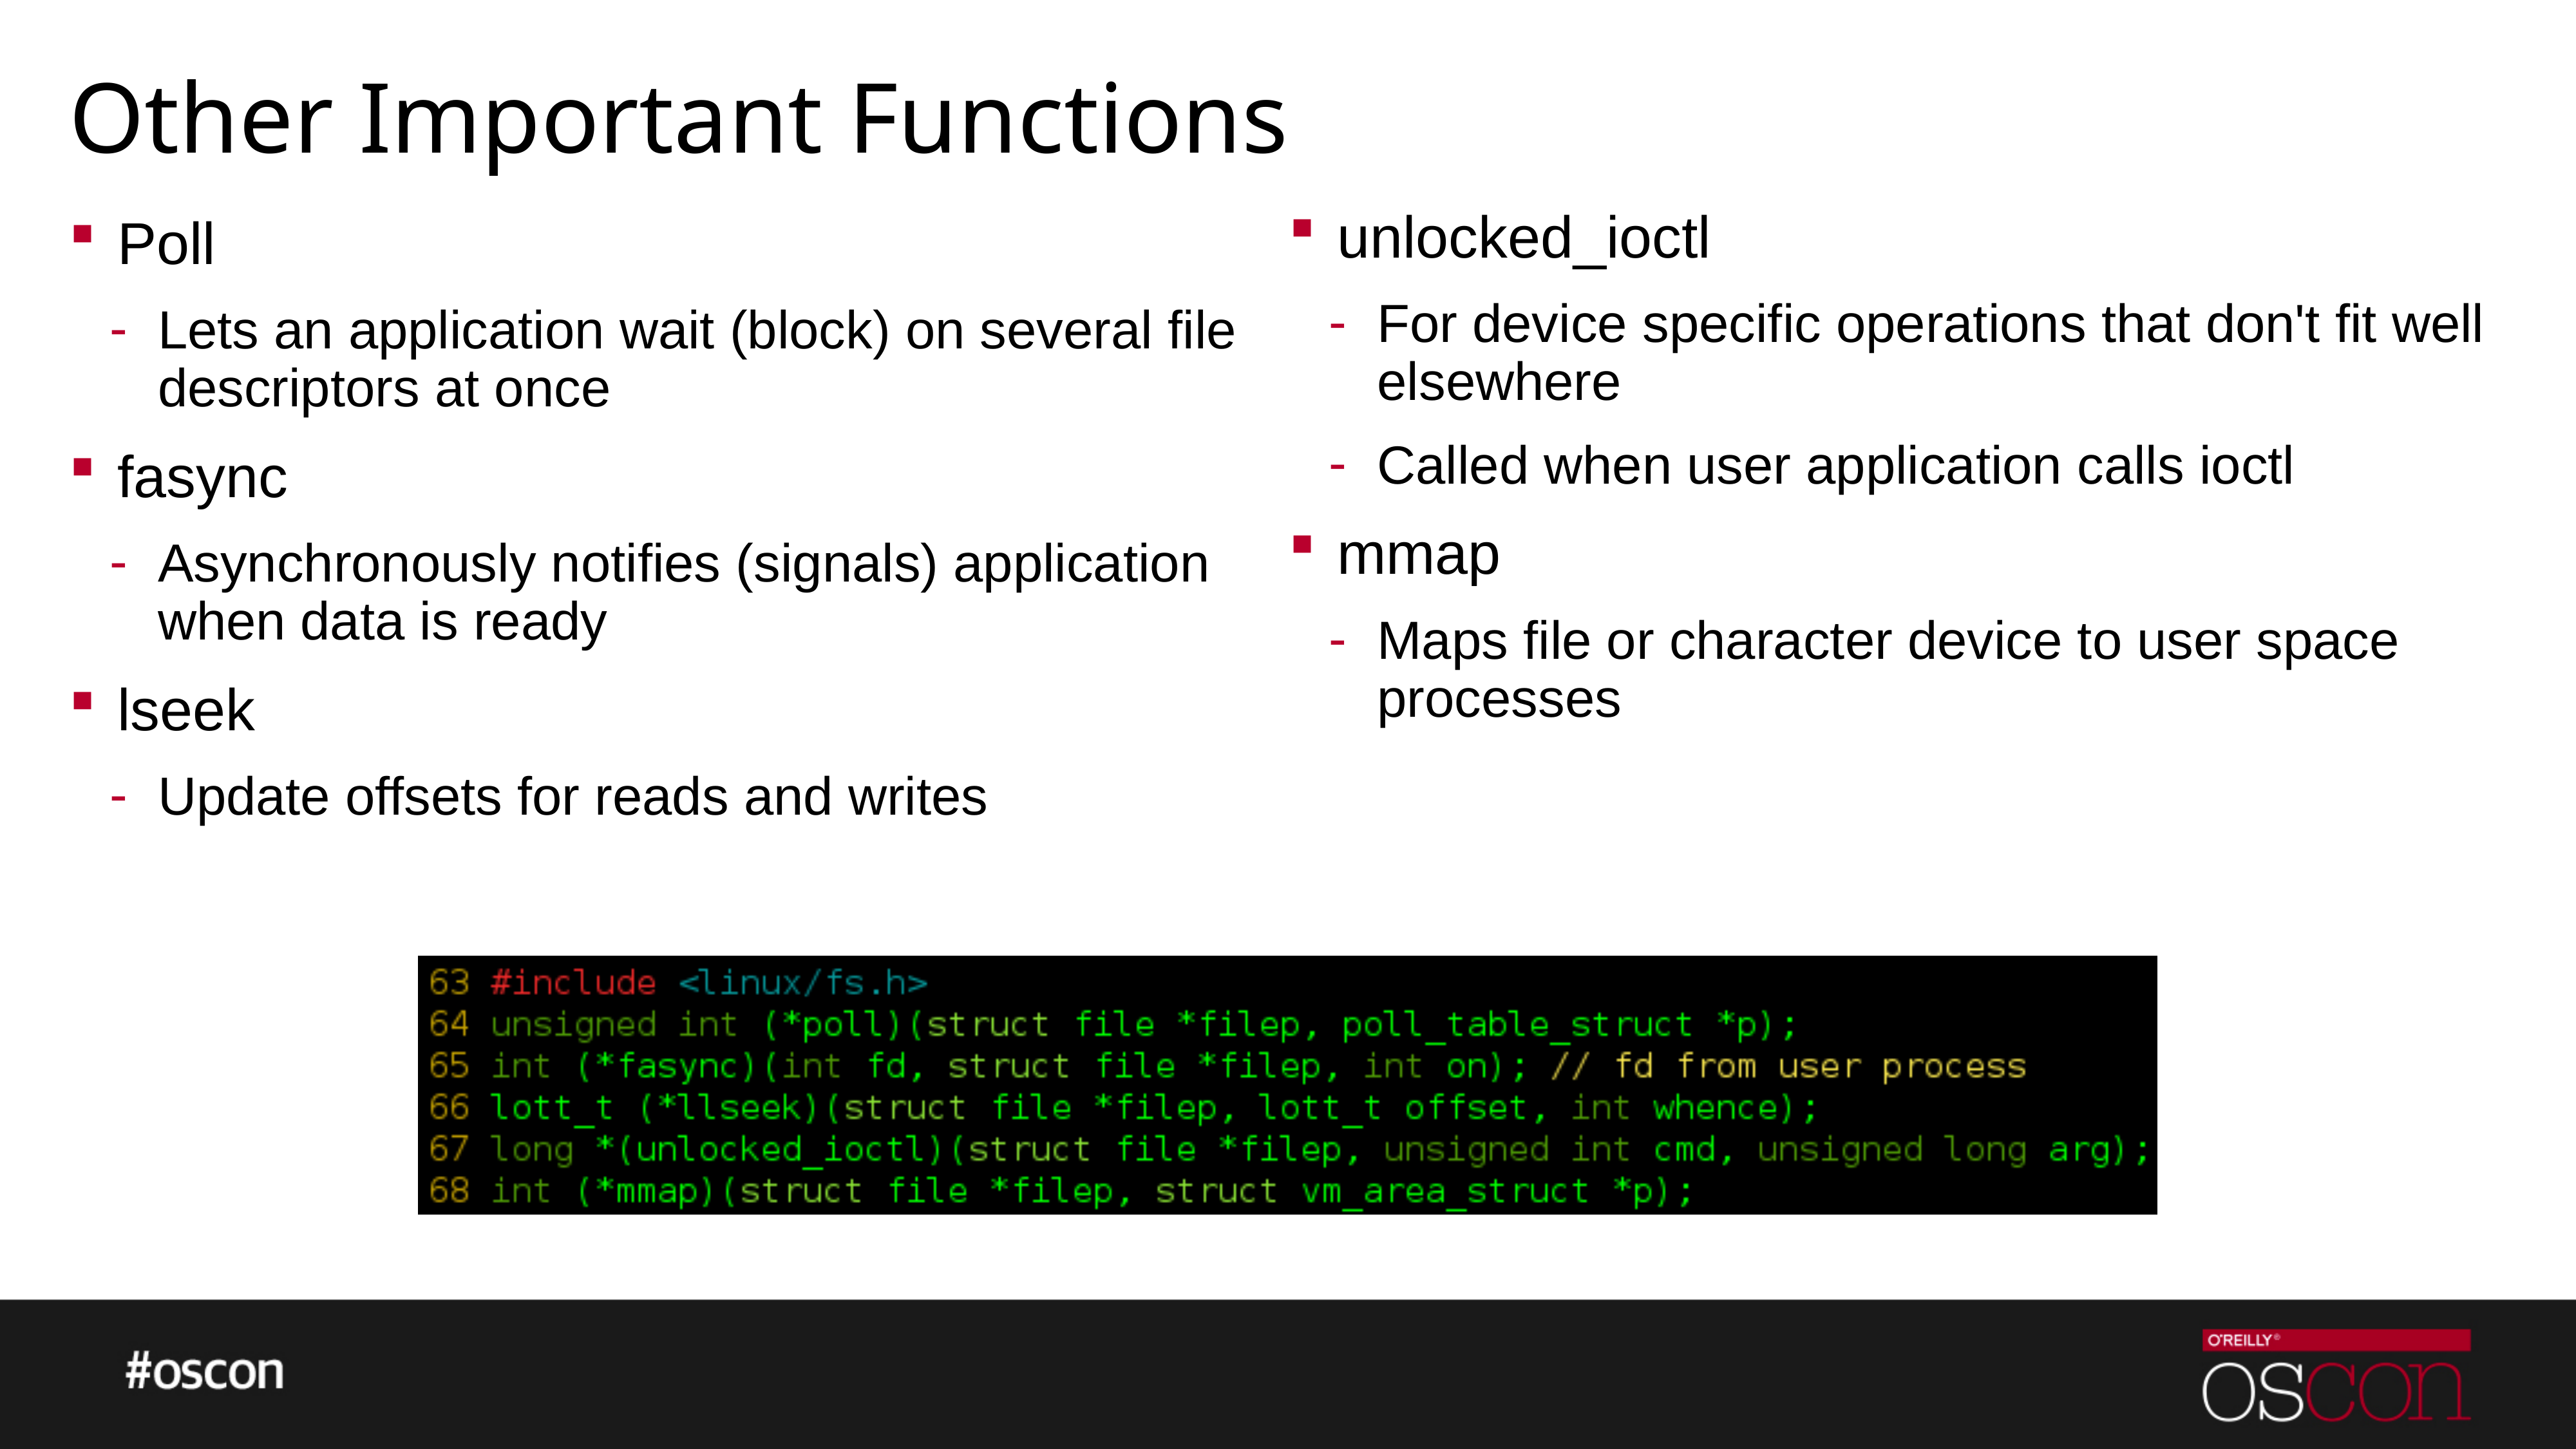

# Other Important Functions
unlocked_ioctl
For device specific operations that don't fit well elsewhere
Called when user application calls ioctl
mmap
Maps file or character device to user space processes
Poll
Lets an application wait (block) on several file descriptors at once
fasync
Asynchronously notifies (signals) application when data is ready
lseek
Update offsets for reads and writes